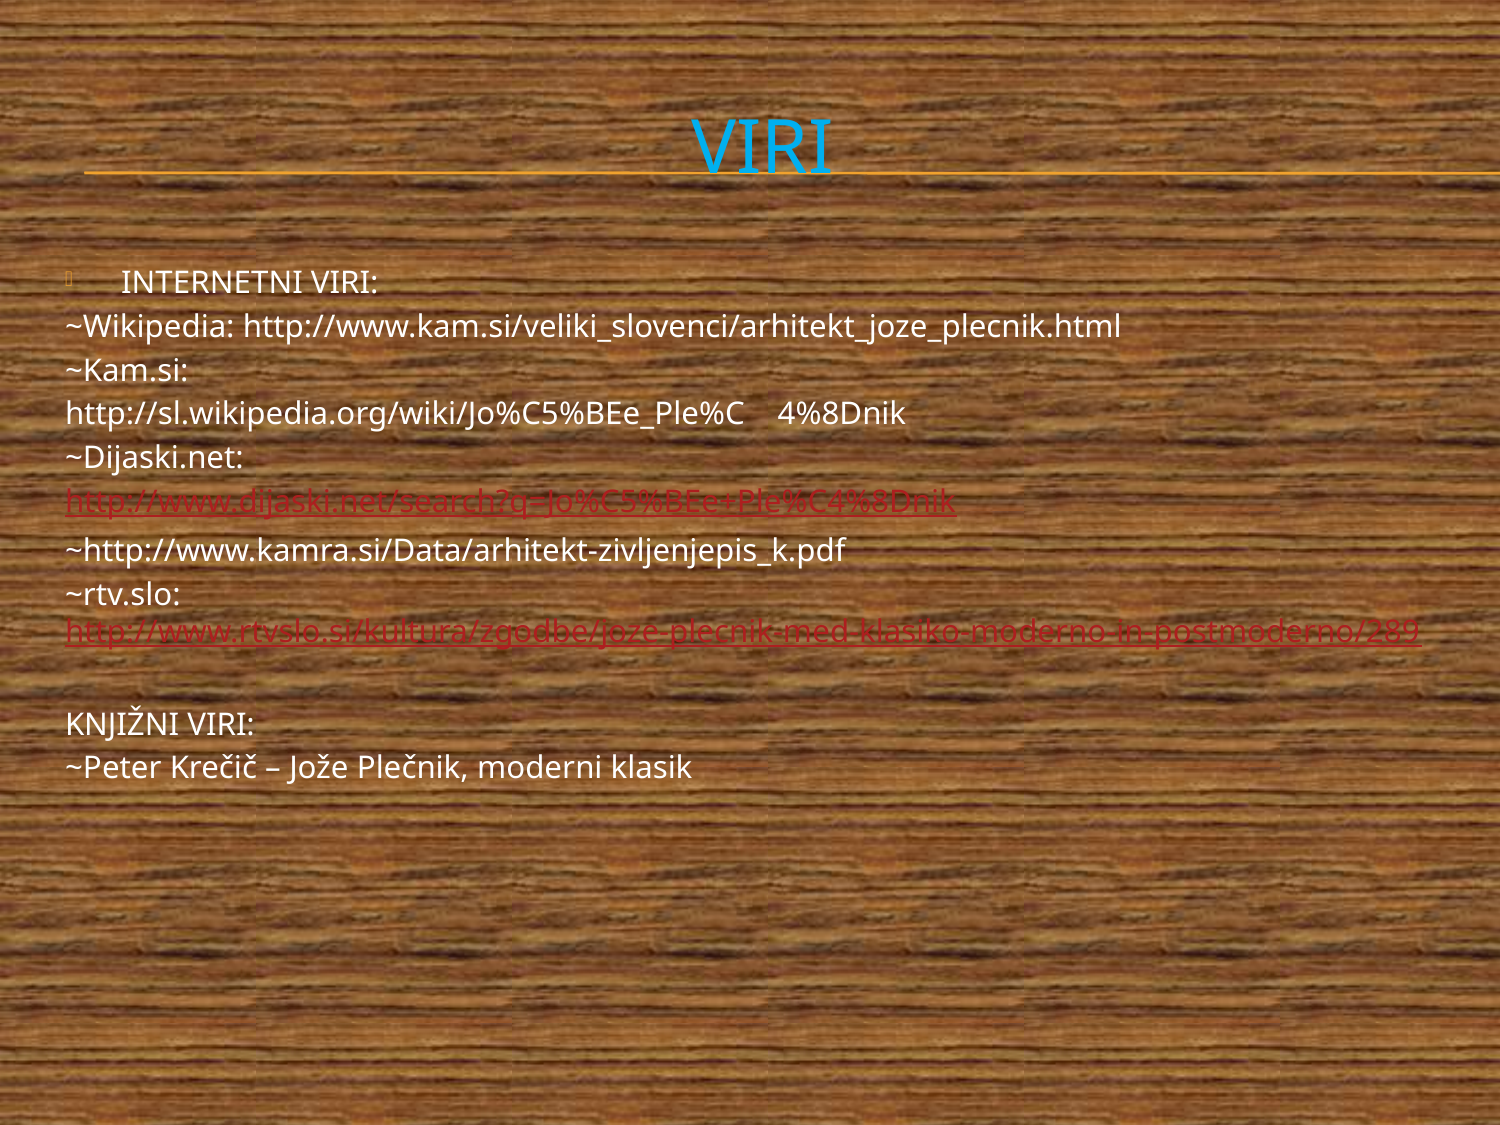

# VIRI
INTERNETNI VIRI:
~Wikipedia: http://www.kam.si/veliki_slovenci/arhitekt_joze_plecnik.html
~Kam.si:
http://sl.wikipedia.org/wiki/Jo%C5%BEe_Ple%C 4%8Dnik
~Dijaski.net:
http://www.dijaski.net/search?q=Jo%C5%BEe+Ple%C4%8Dnik
~http://www.kamra.si/Data/arhitekt-zivljenjepis_k.pdf
~rtv.slo: http://www.rtvslo.si/kultura/zgodbe/joze-plecnik-med-klasiko-moderno-in-postmoderno/289
KNJIŽNI VIRI:
~Peter Krečič – Jože Plečnik, moderni klasik